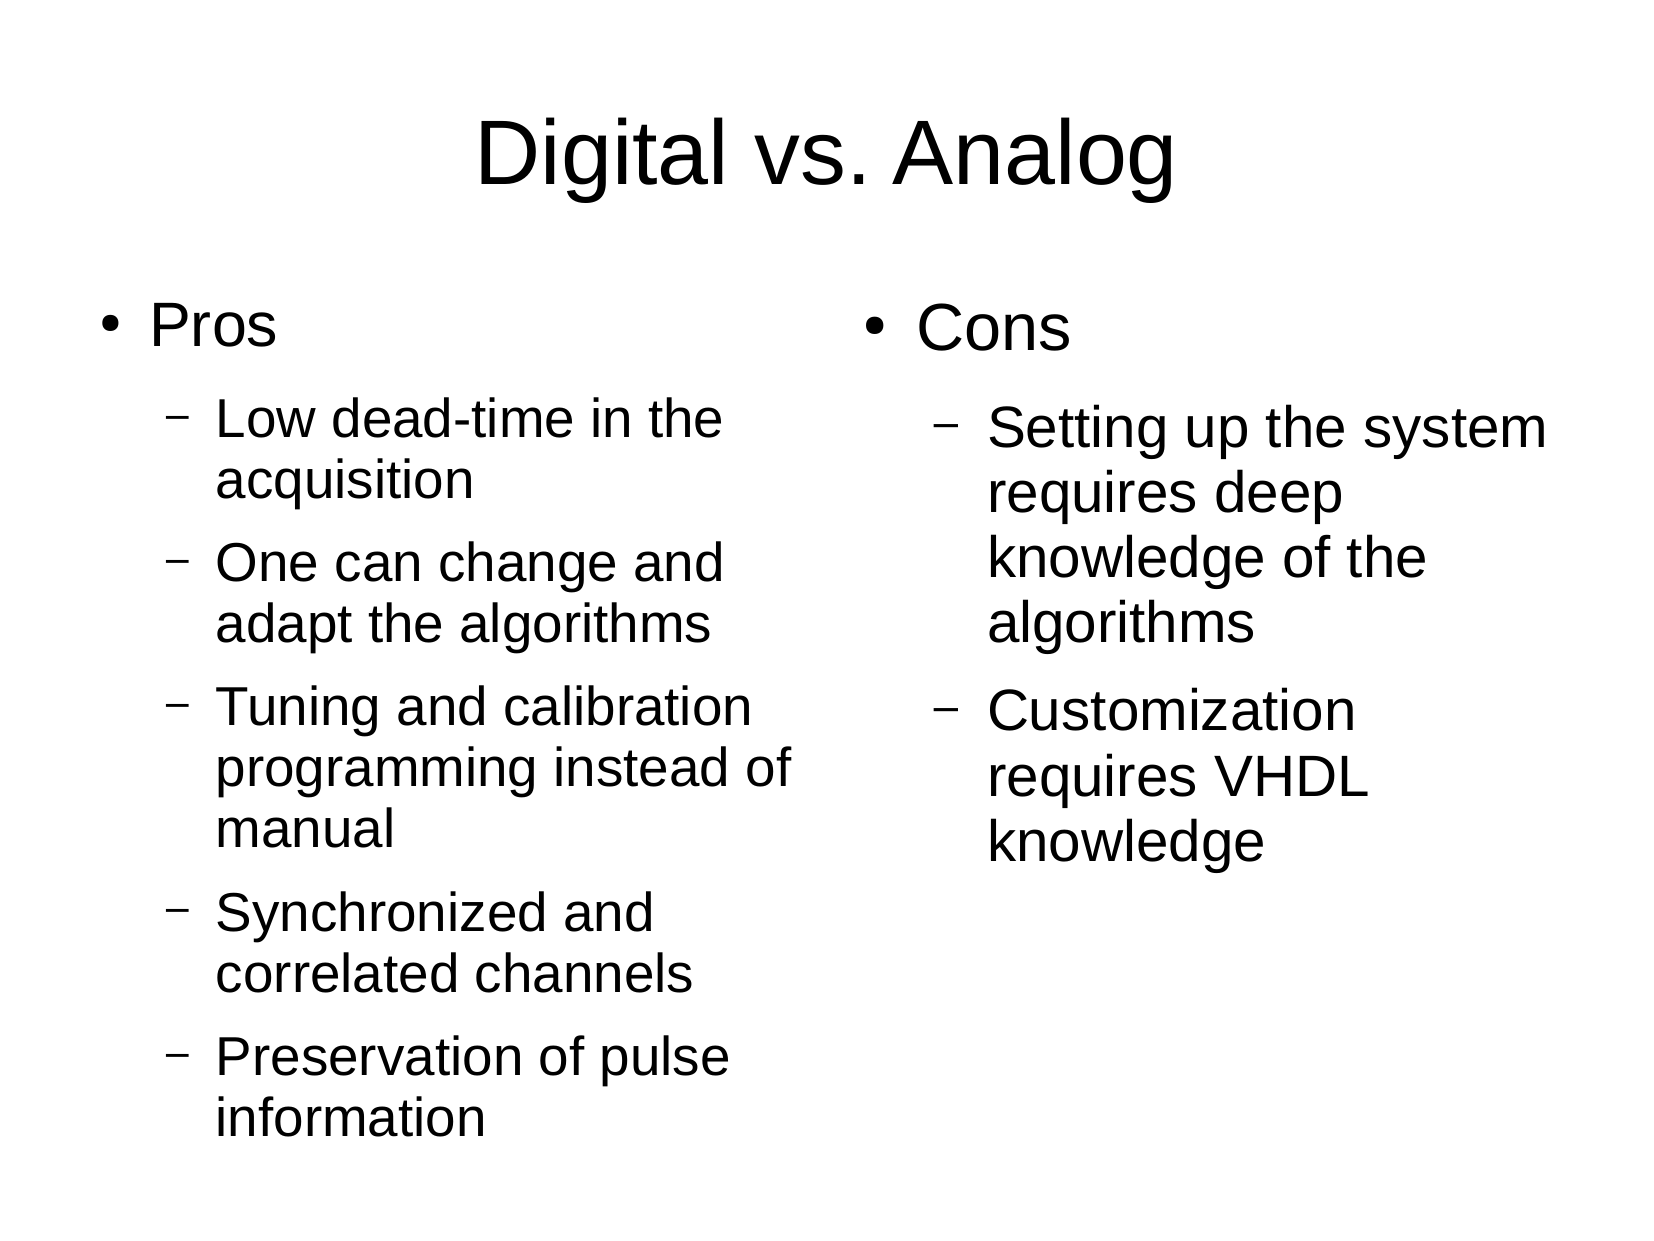

# Digital vs. Analog
Pros
Low dead-time in the acquisition
One can change and adapt the algorithms
Tuning and calibration programming instead of manual
Synchronized and correlated channels
Preservation of pulse information
Cons
Setting up the system requires deep knowledge of the algorithms
Customization requires VHDL knowledge